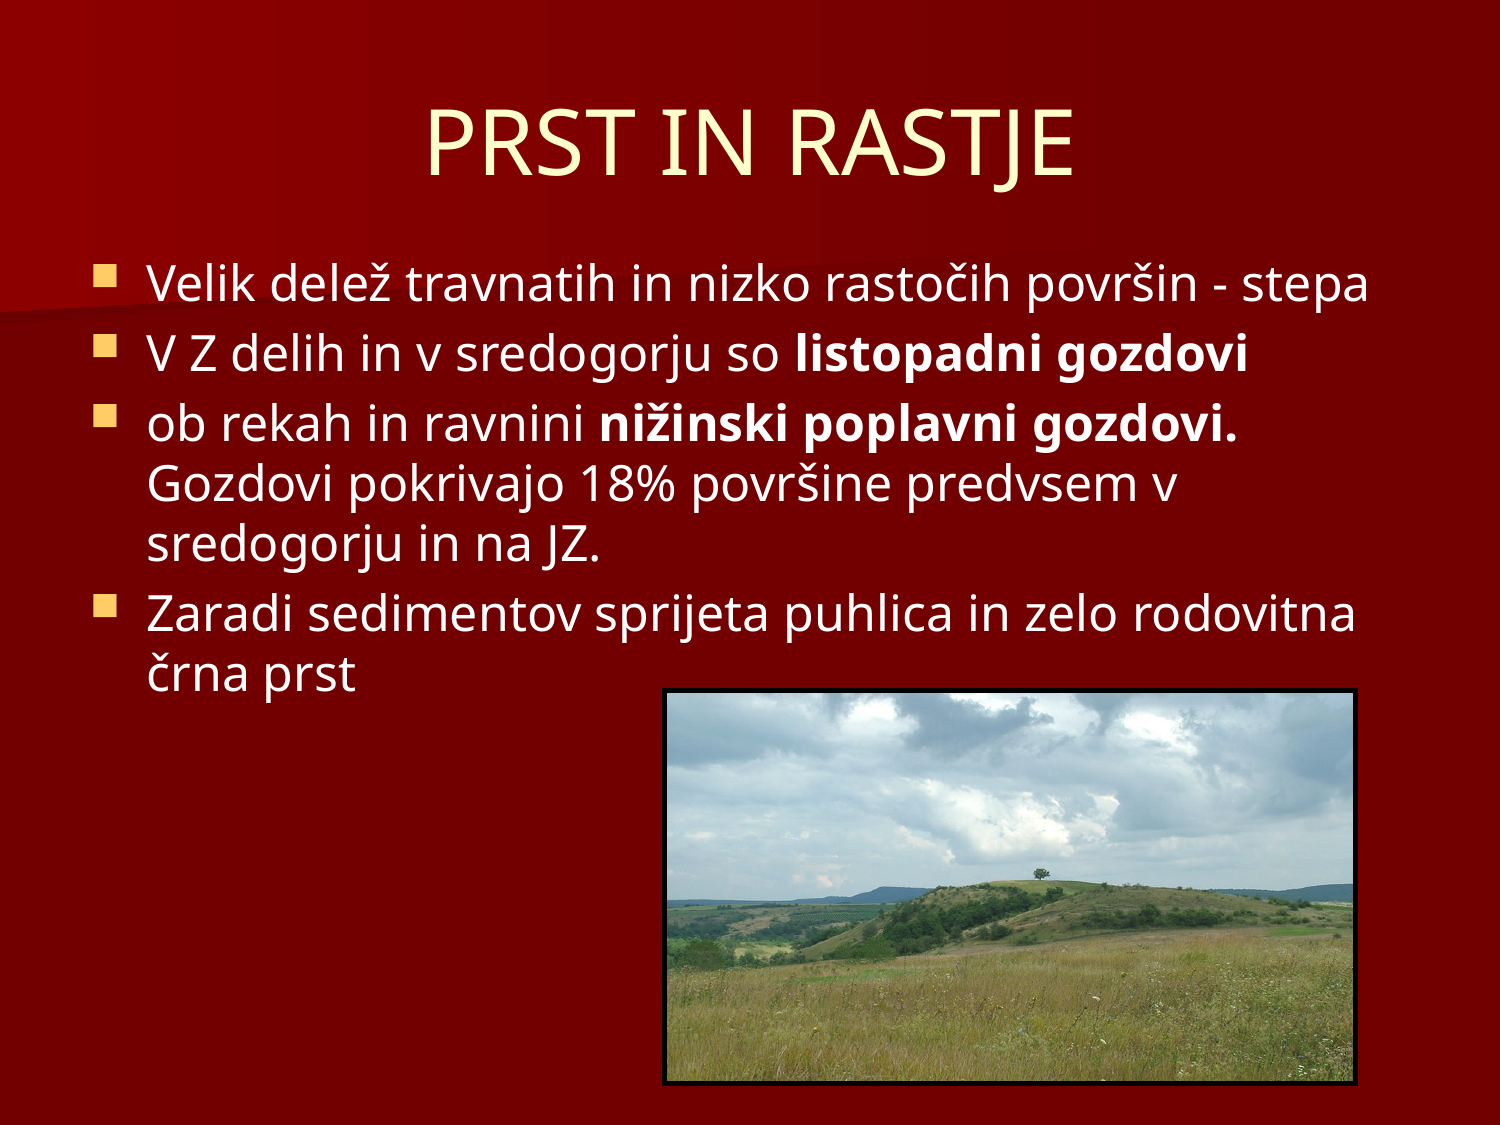

# PRST IN RASTJE
Velik delež travnatih in nizko rastočih površin - stepa
V Z delih in v sredogorju so listopadni gozdovi
ob rekah in ravnini nižinski poplavni gozdovi. Gozdovi pokrivajo 18% površine predvsem v sredogorju in na JZ.
Zaradi sedimentov sprijeta puhlica in zelo rodovitna črna prst